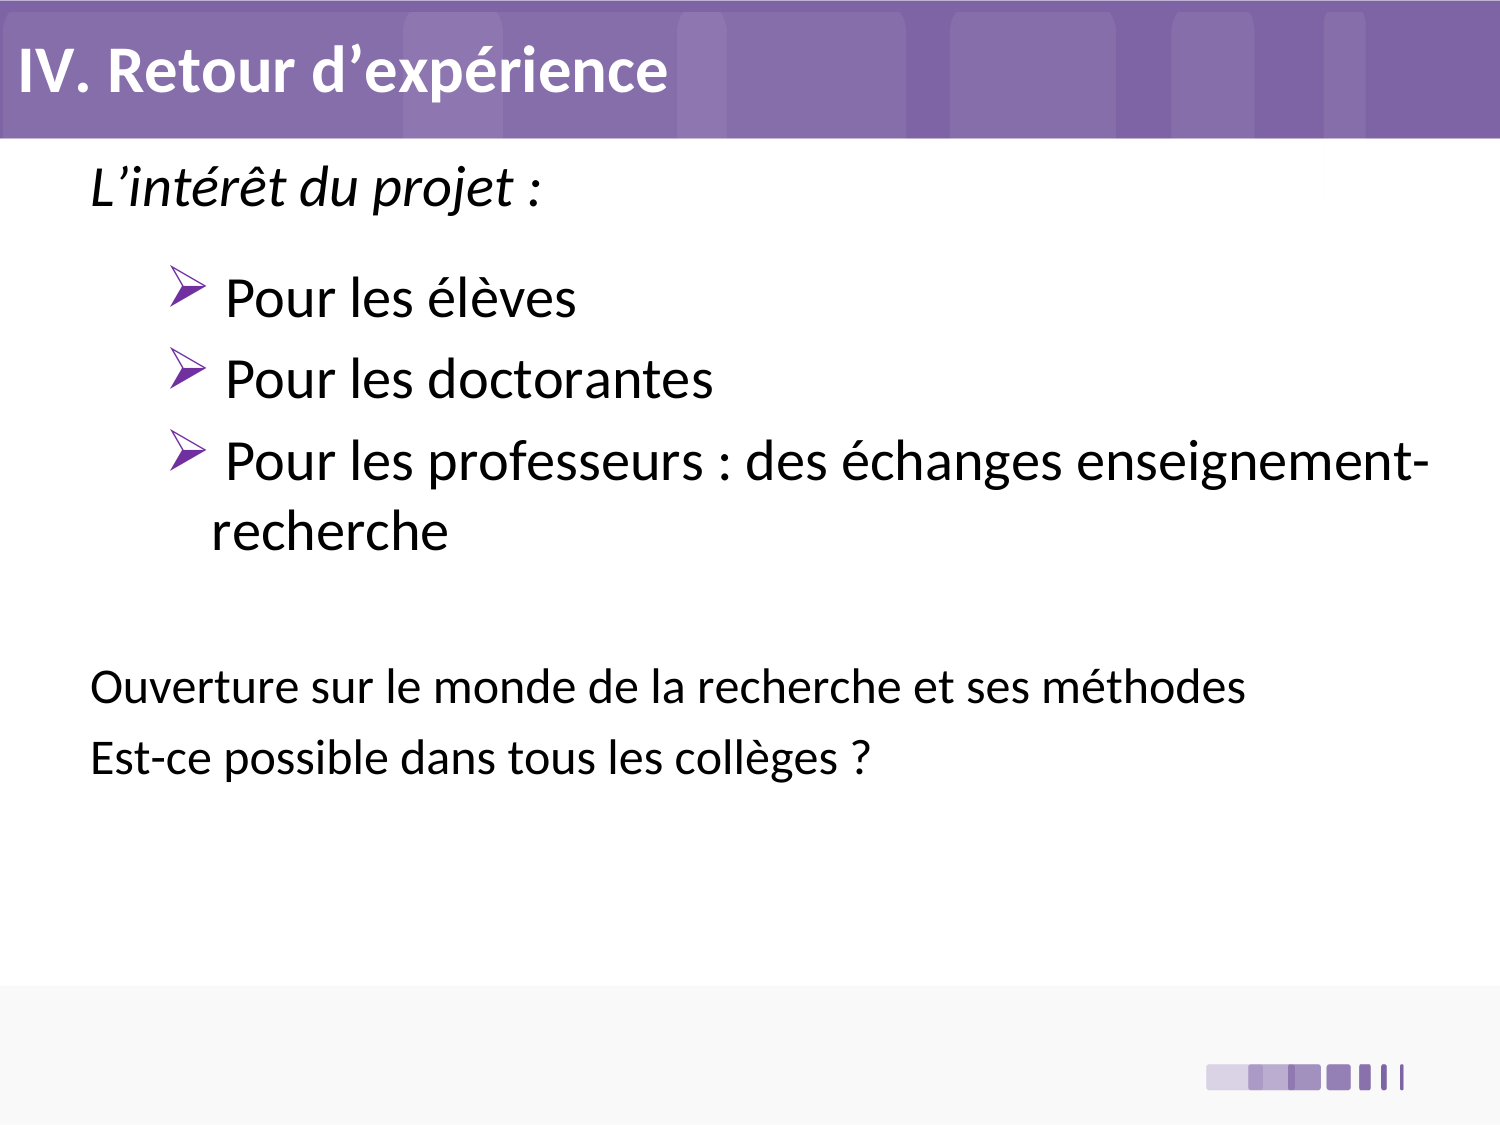

IV. Retour d’expérience
L’intérêt du projet :
 Pour les élèves
 Pour les doctorantes
 Pour les professeurs : des échanges enseignement-recherche
Ouverture sur le monde de la recherche et ses méthodes
Est-ce possible dans tous les collèges ?